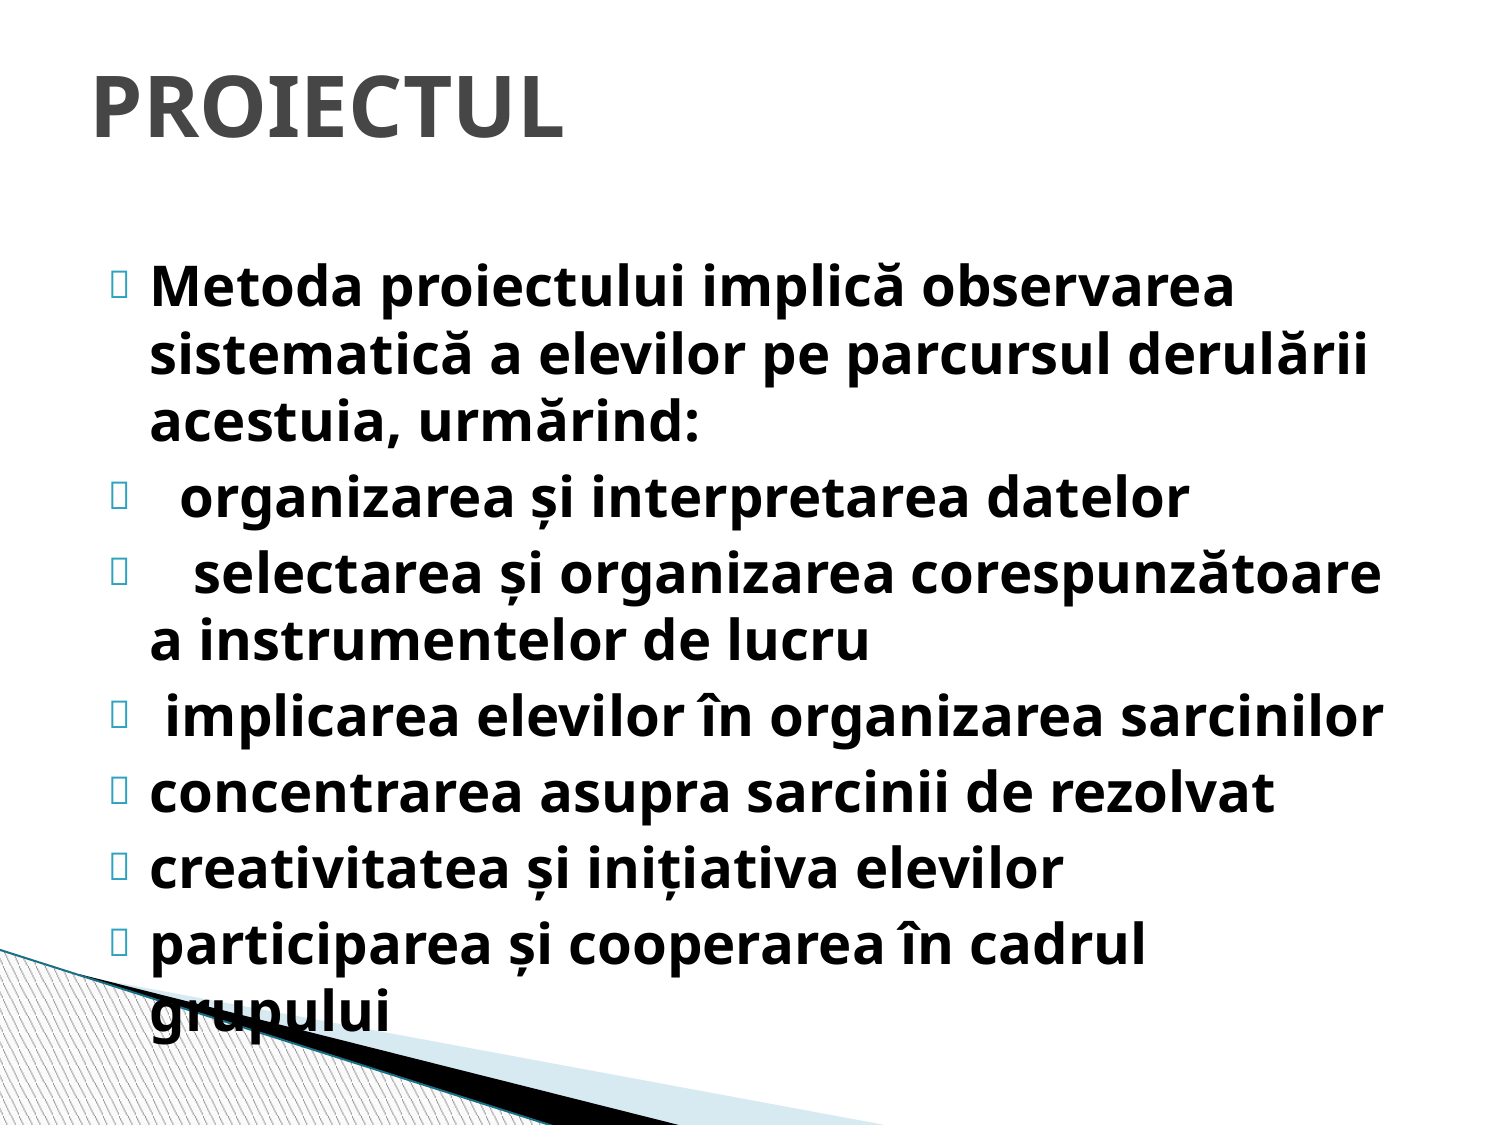

PROIECTUL
# Metoda proiectului implică observarea sistematică a elevilor pe parcursul derulării acestuia, urmărind:
  organizarea și interpretarea datelor
   selectarea și organizarea corespunzătoare a instrumentelor de lucru
 implicarea elevilor în organizarea sarcinilor
concentrarea asupra sarcinii de rezolvat
creativitatea și inițiativa elevilor
participarea și cooperarea în cadrul grupului